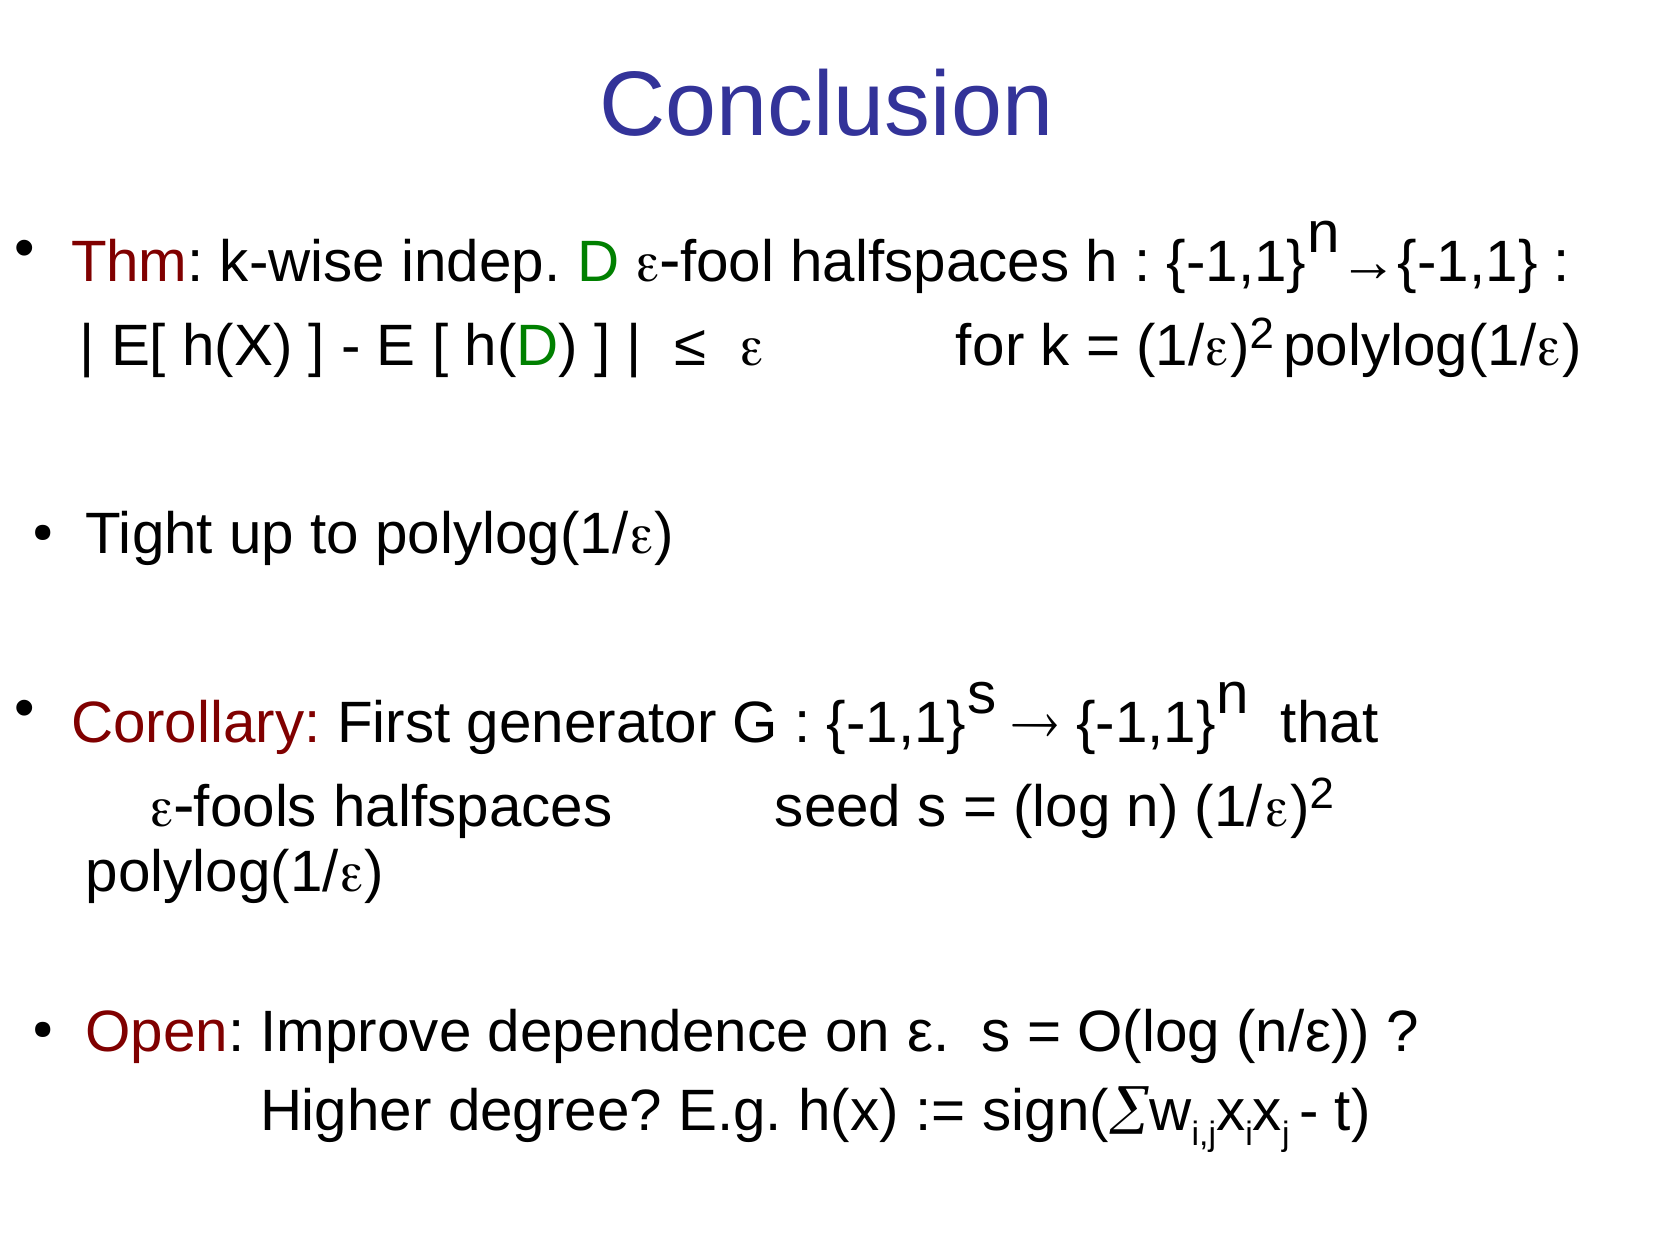

Conclusion
# Thm: k-wise indep. D -fool halfspaces h : {-1,1}n→{-1,1} :
 | E[ h(X) ] - E [ h(D) ] | ≤  for k = (1/)2 polylog(1/)
Tight up to polylog(1/)
Corollary: First generator G : {-1,1}s  {-1,1}n that
 -fools halfspaces seed s = (log n) (1/)2 polylog(1/)
Open: Improve dependence on ε. s = O(log (n/ε)) ?
 Higher degree? E.g. h(x) := sign(wi,jxixj - t)